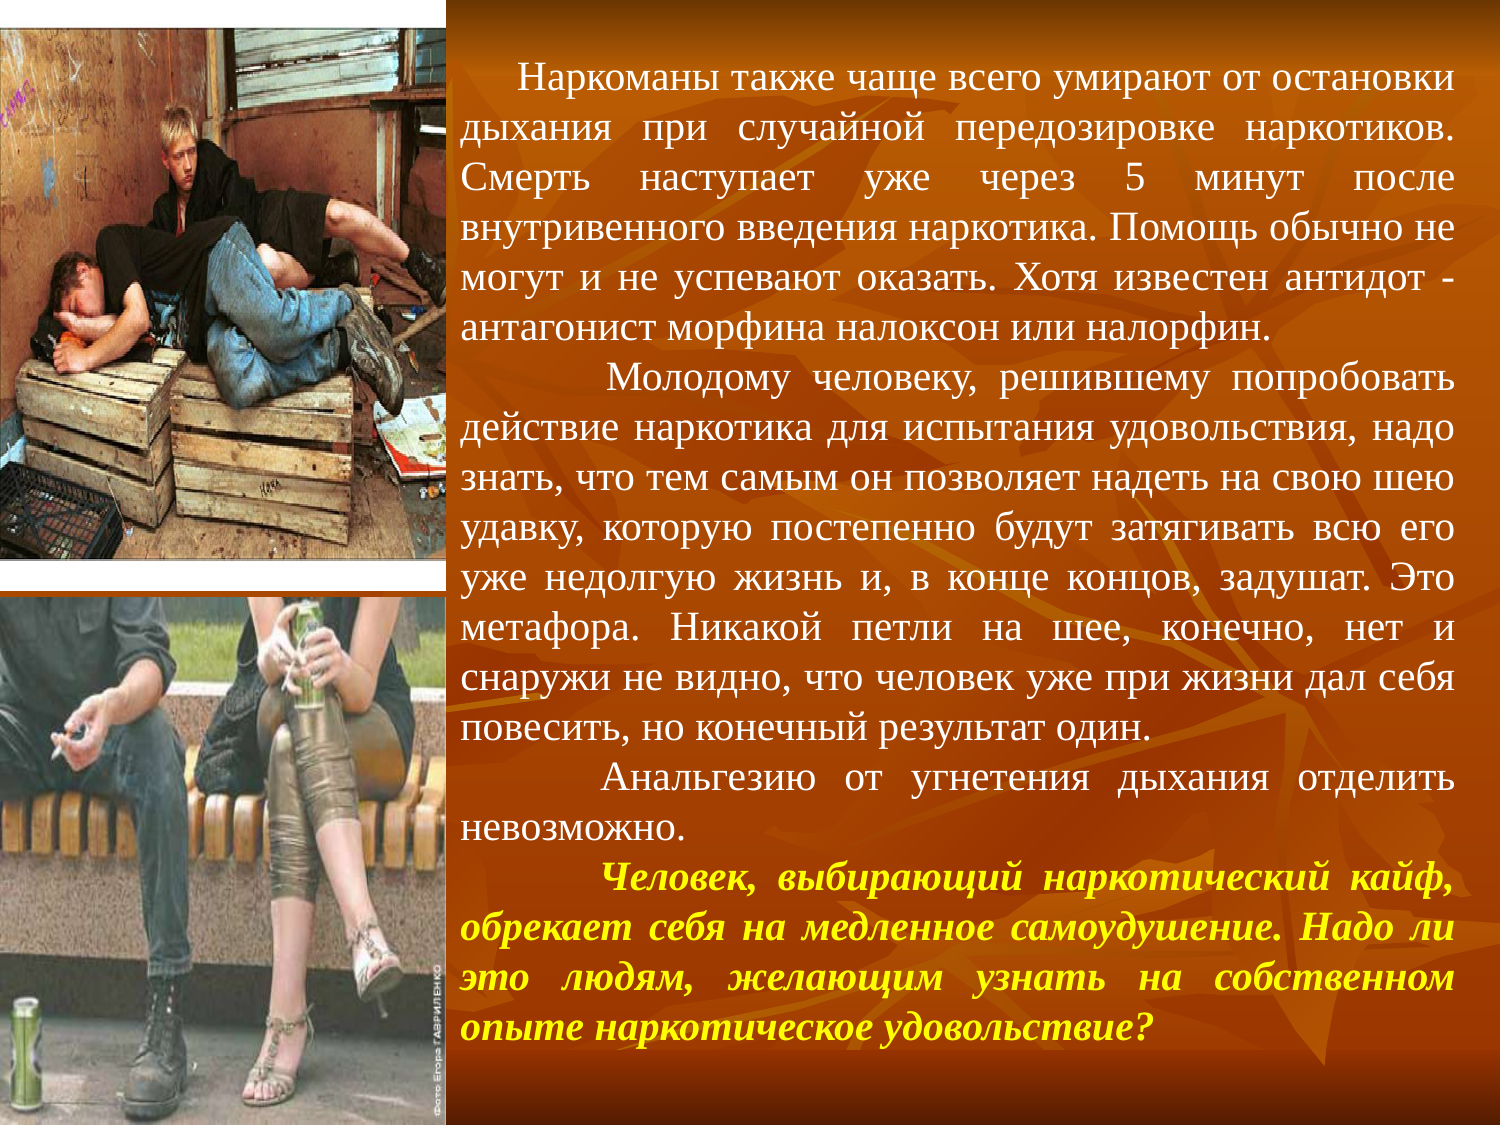

Наркоманы также чаще всего умирают от остановки дыхания при случайной передозировке наркотиков. Смерть наступает уже через 5 минут после внутривенного введения наркотика. Помощь обычно не могут и не успевают оказать. Хотя известен антидот - антагонист морфина налоксон или налорфин.
 Молодому человеку, решившему попробовать действие наркотика для испытания удовольствия, надо знать, что тем самым он позволяет надеть на свою шею удавку, которую постепенно будут затягивать всю его уже недолгую жизнь и, в конце концов, задушат. Это метафора. Никакой петли на шее, конечно, нет и снаружи не видно, что человек уже при жизни дал себя повесить, но конечный результат один.
 Анальгезию от угнетения дыхания отделить невозможно.
 Человек, выбирающий наркотический кайф, обрекает себя на медленное самоудушение. Надо ли это людям, желающим узнать на собственном опыте наркотическое удовольствие?